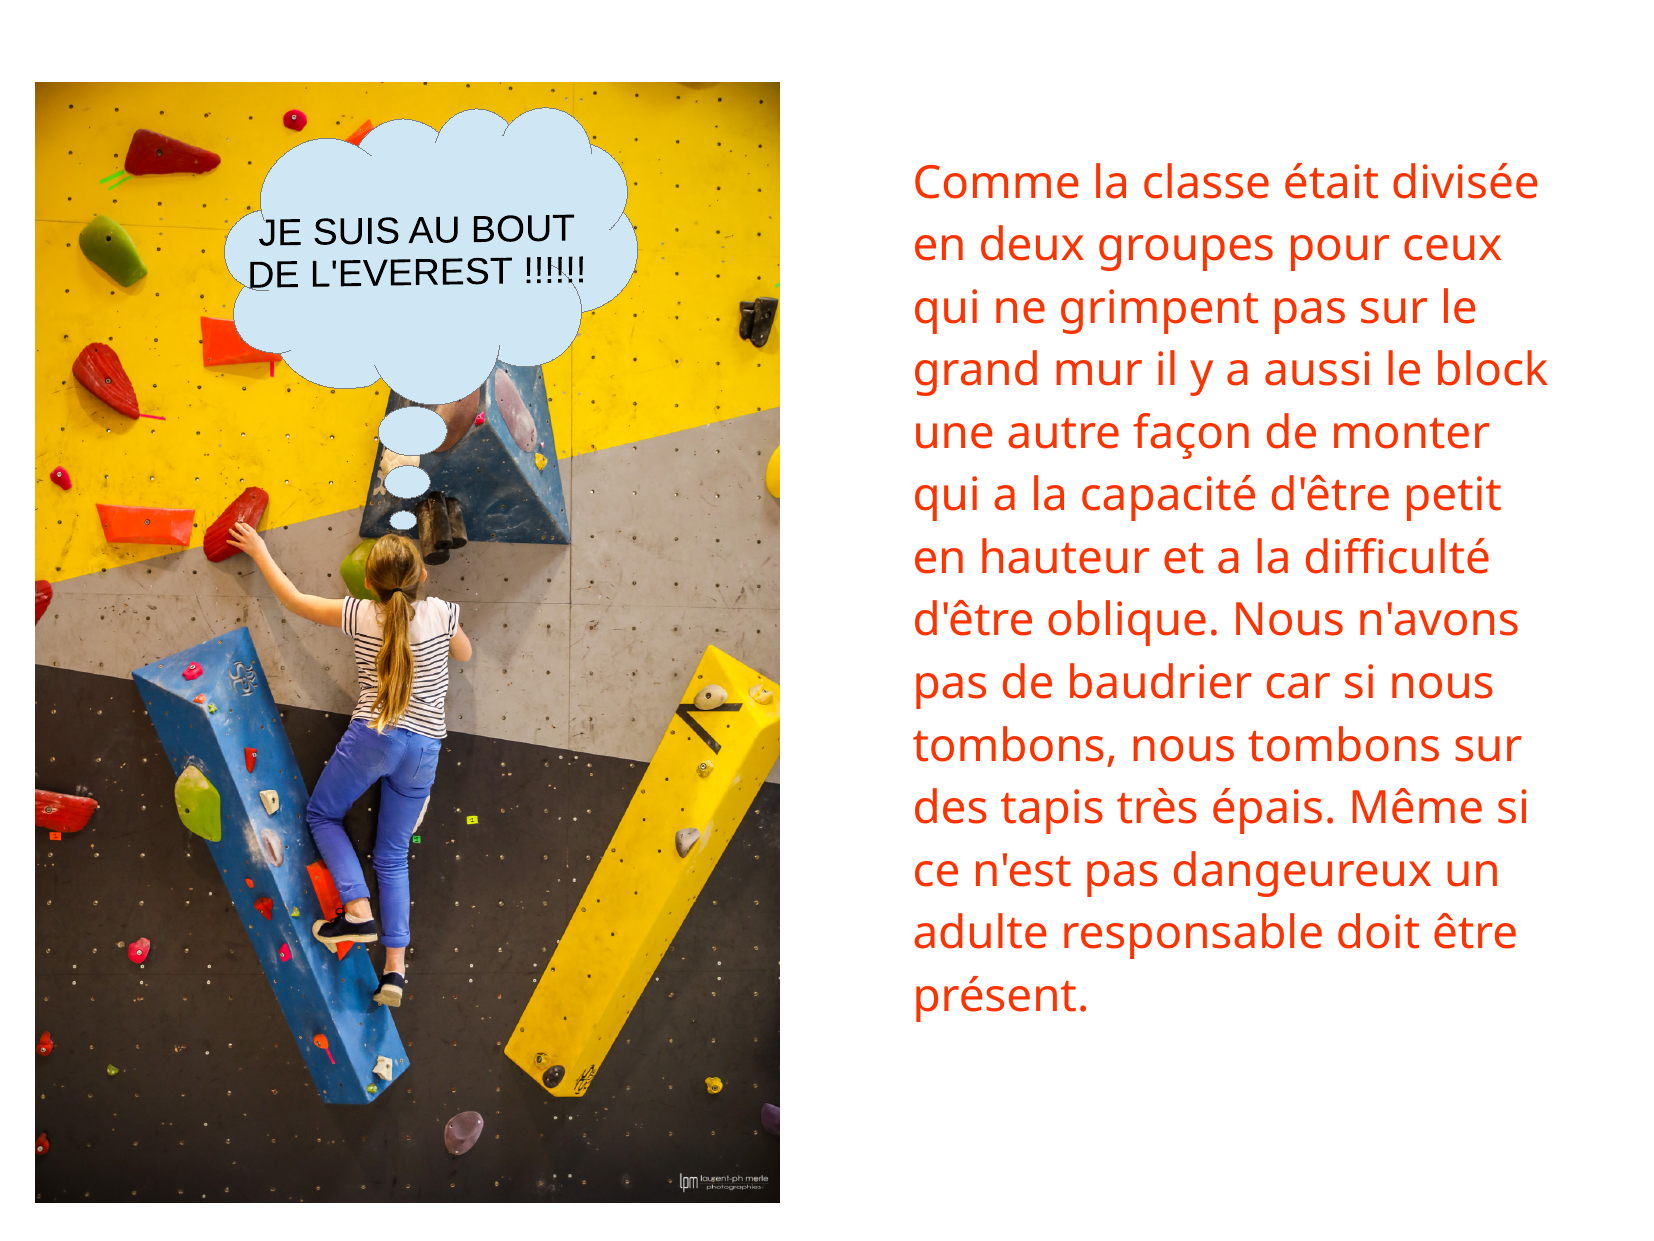

JE SUIS AU BOUT
DE L'EVEREST !!!!!!
Comme la classe était divisée en deux groupes pour ceux qui ne grimpent pas sur le grand mur il y a aussi le block une autre façon de monter qui a la capacité d'être petit en hauteur et a la difficulté d'être oblique. Nous n'avons pas de baudrier car si nous tombons, nous tombons sur des tapis très épais. Même si ce n'est pas dangeureux un adulte responsable doit être présent.